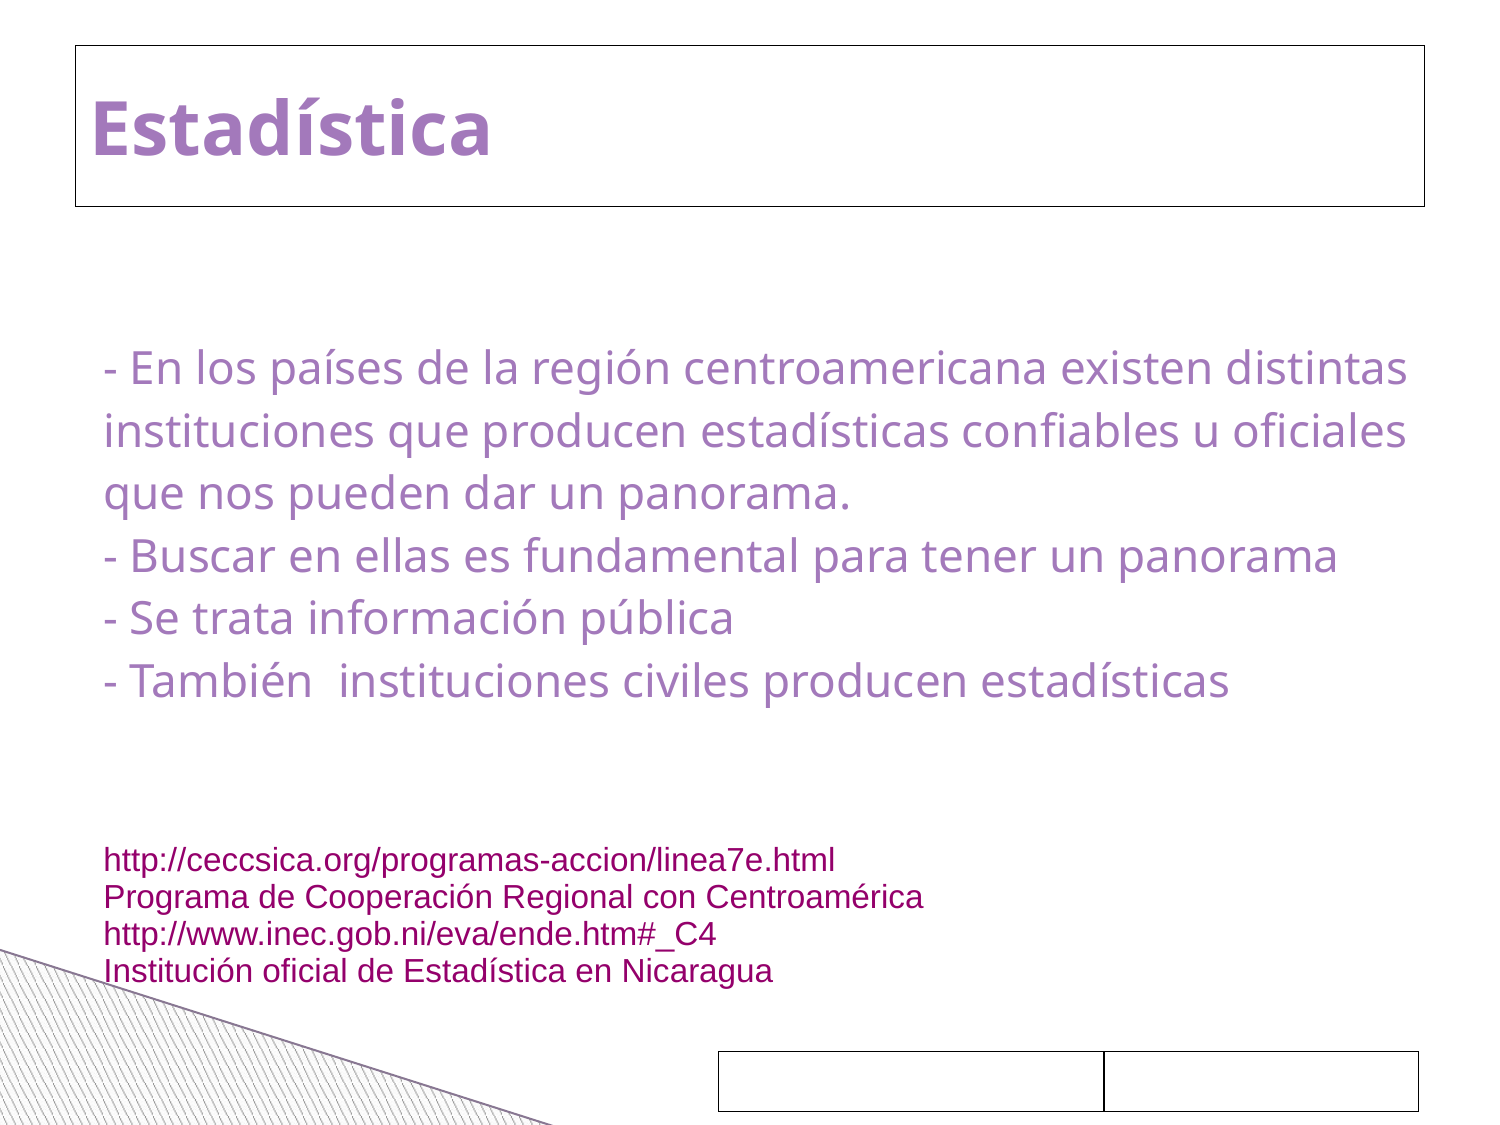

# Estadística
- En los países de la región centroamericana existen distintas instituciones que producen estadísticas confiables u oficiales que nos pueden dar un panorama.
- Buscar en ellas es fundamental para tener un panorama
- Se trata información pública
- También instituciones civiles producen estadísticas
http://ceccsica.org/programas-accion/linea7e.html
Programa de Cooperación Regional con Centroamérica
http://www.inec.gob.ni/eva/ende.htm#_C4
Institución oficial de Estadística en Nicaragua